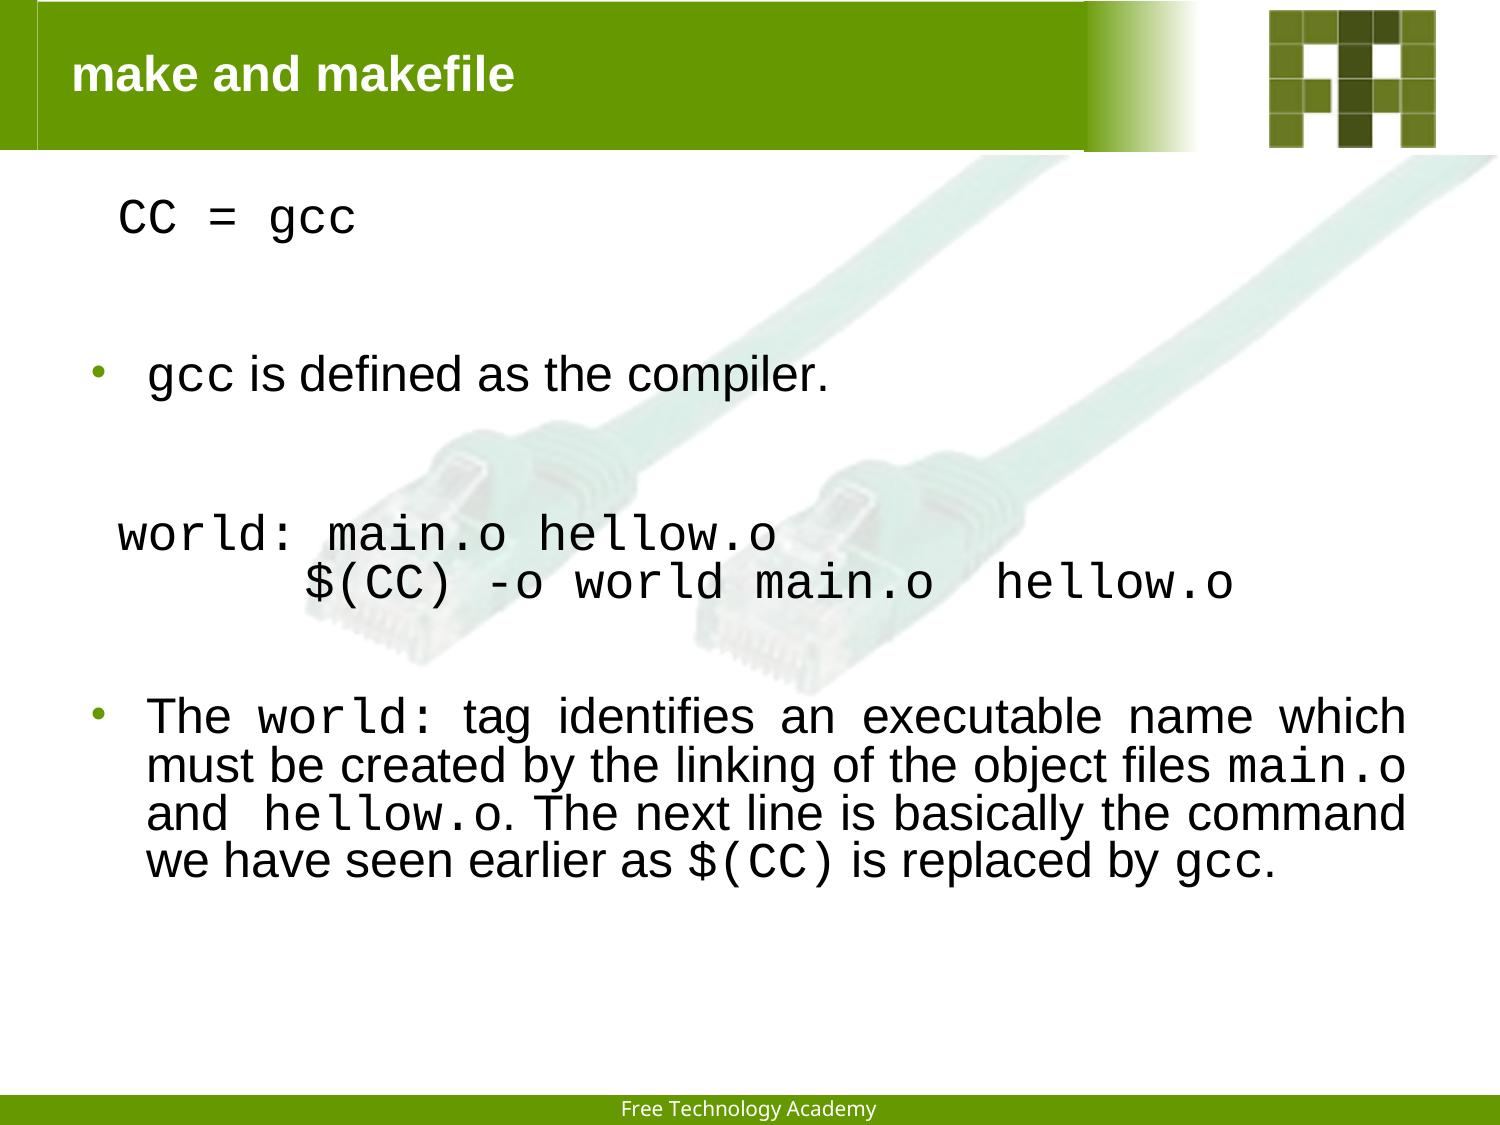

make and makefile
# CC = gcc
gcc is defined as the compiler.
world: main.o hellow.o
 $(CC) -o world main.o hellow.o
The world: tag identifies an executable name which must be created by the linking of the object files main.o and hellow.o. The next line is basically the command we have seen earlier as $(CC) is replaced by gcc.